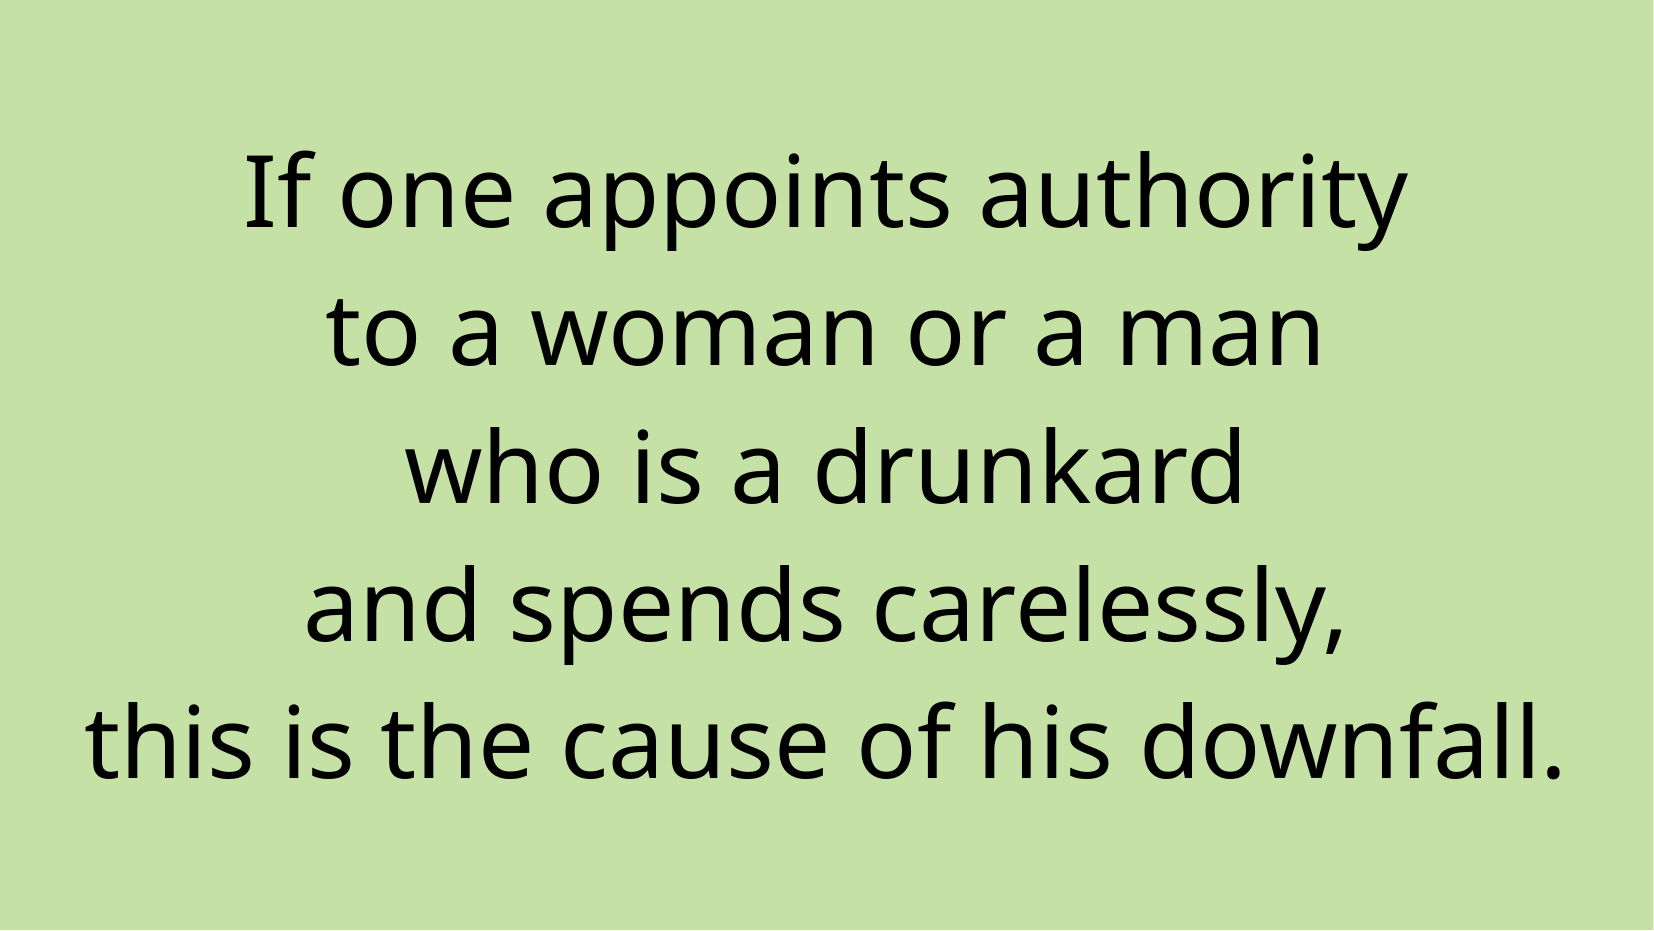

# If one appoints authority
to a woman or a man
who is a drunkard
and spends carelessly,
this is the cause of his downfall.